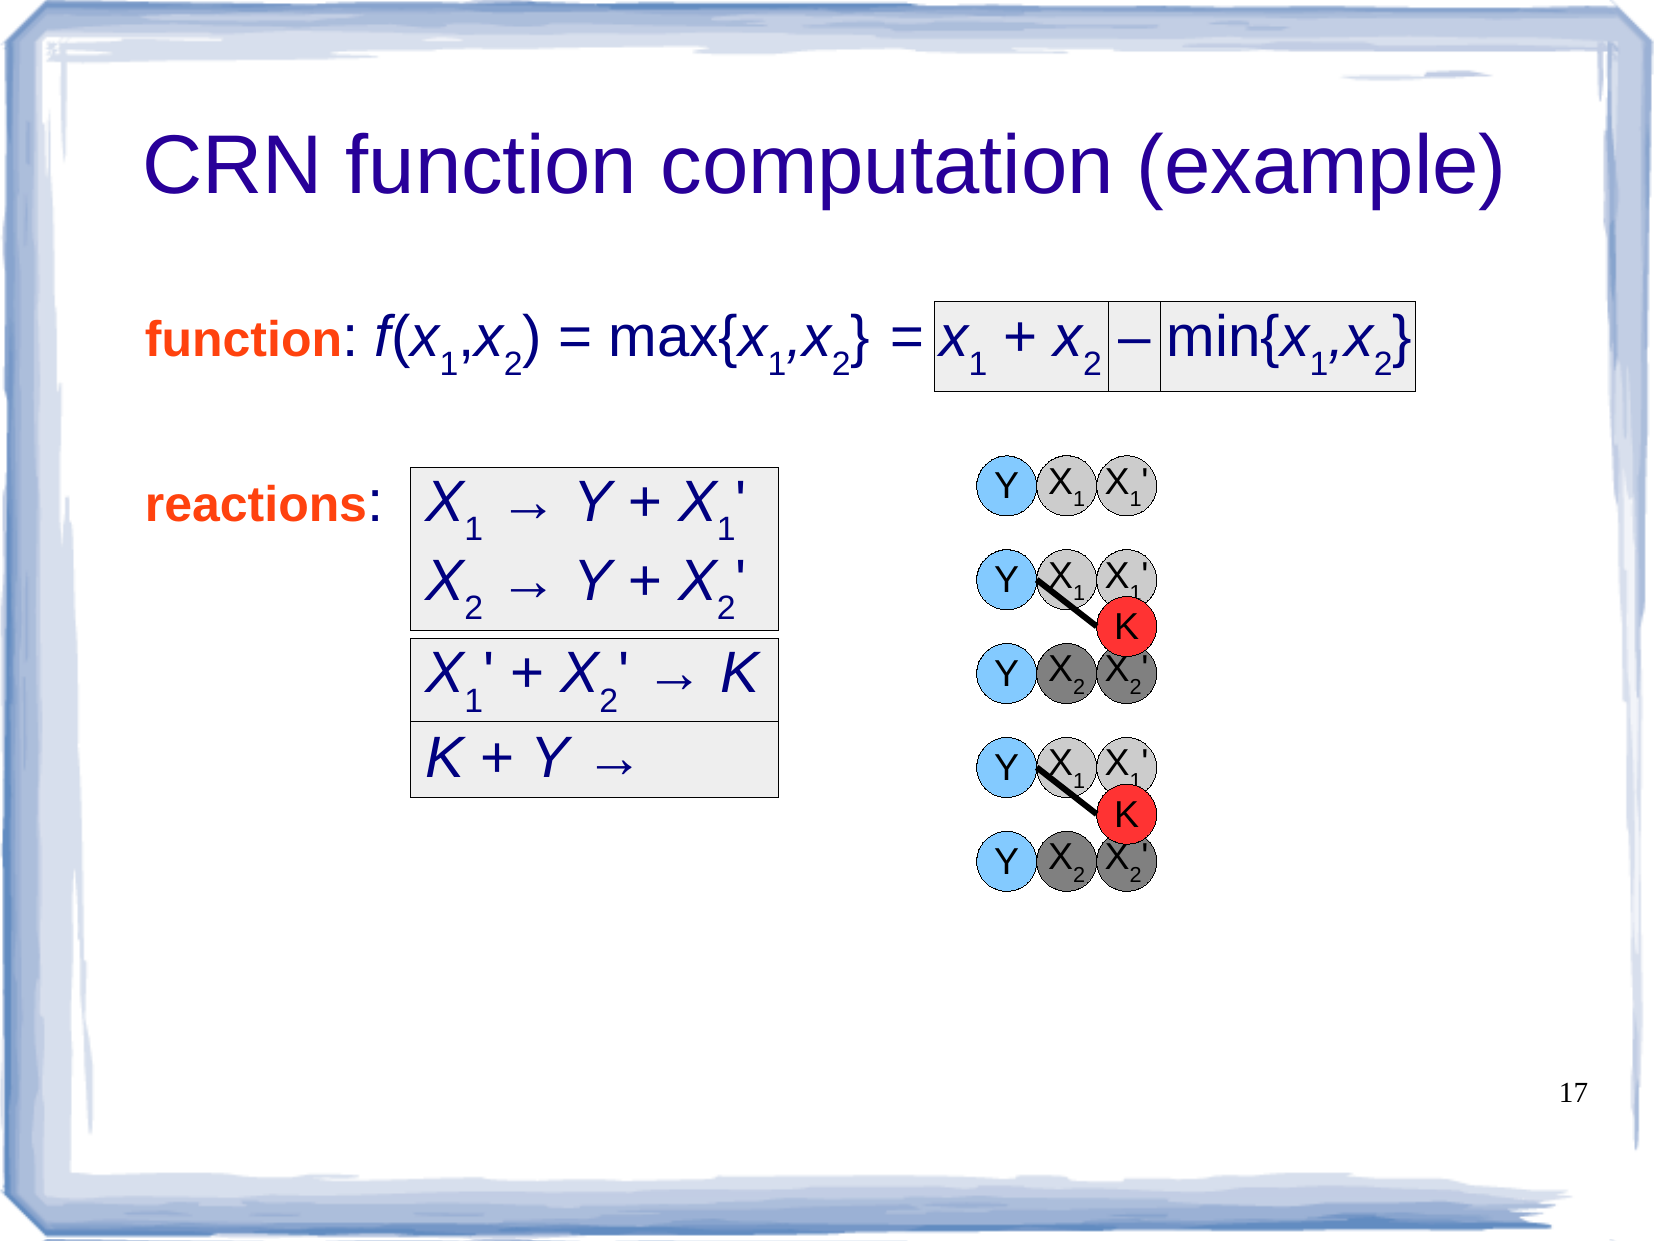

# CRN function computation (example)
function: f(x1,x2) = max{x1,x2}
= x1 + x2 – min{x1,x2}
X1
X1'
Y
reactions:
X1 → Y + X1'
X2 → Y + X2'
X1
X1'
Y
K
X1' + X2' → K
Y
X2
X2'
K + Y →
Y
X1
X1'
K
Y
X2
X2'
17